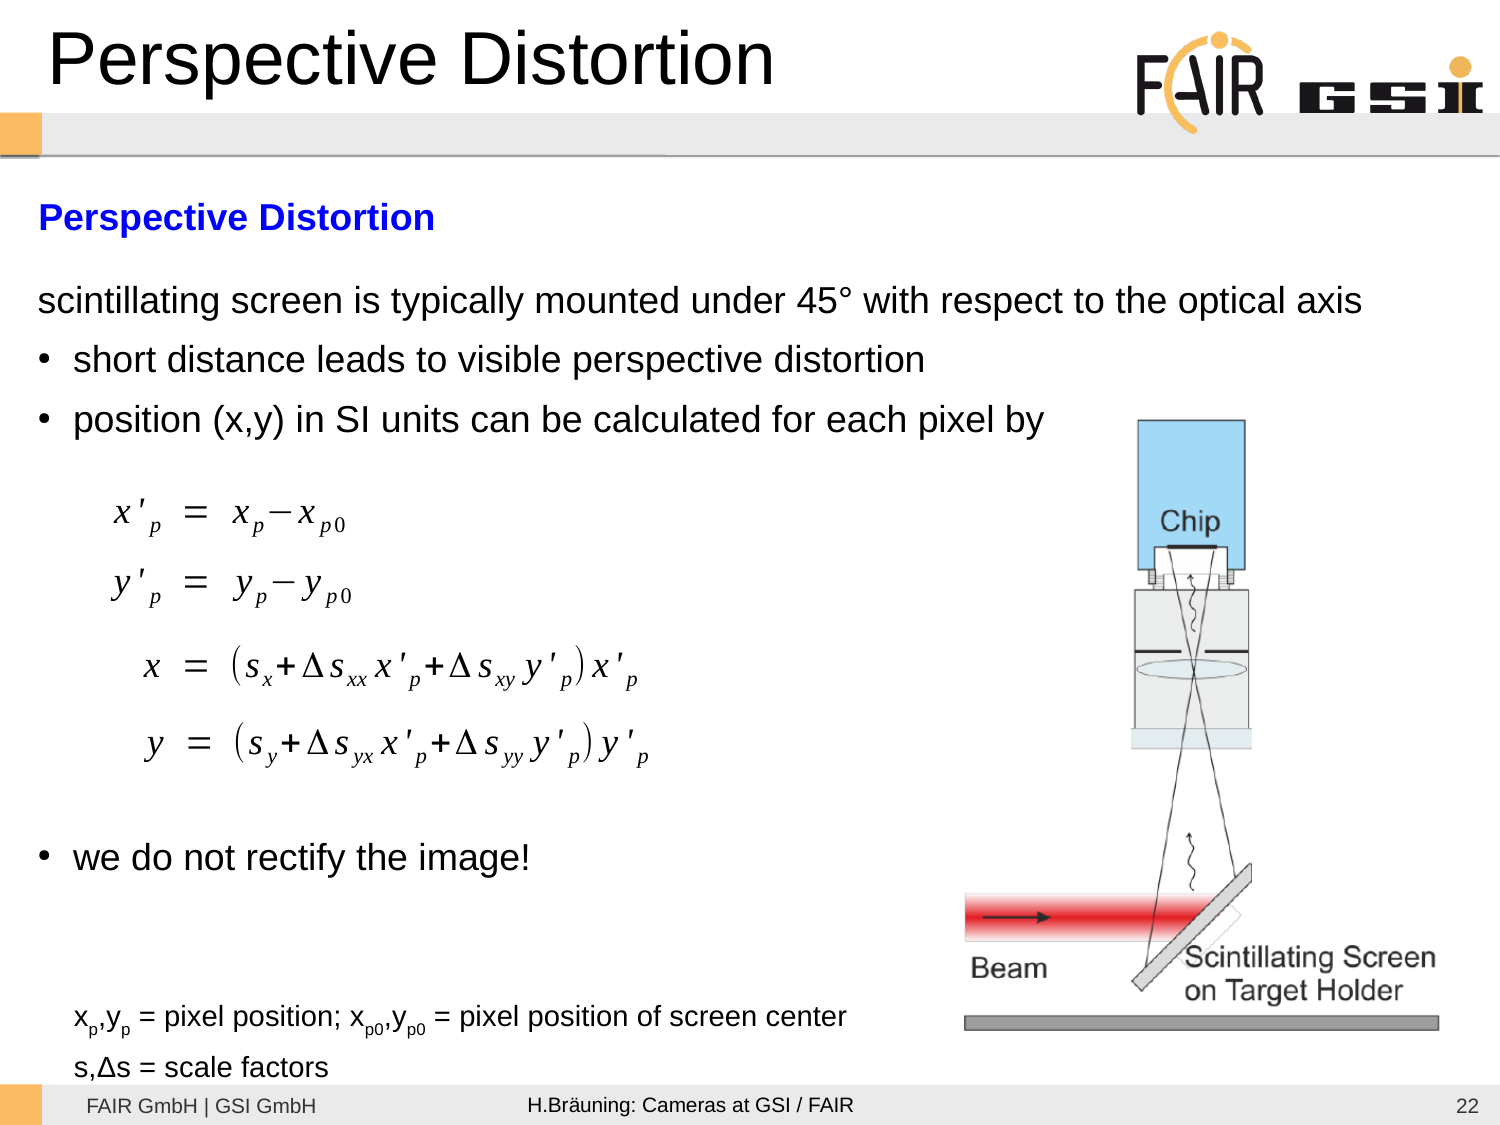

# Perspective Distortion
Perspective Distortion
scintillating screen is typically mounted under 45° with respect to the optical axis
short distance leads to visible perspective distortion
position (x,y) in SI units can be calculated for each pixel by
we do not rectify the image!
xp,yp = pixel position; xp0,yp0 = pixel position of screen center
s,Δs = scale factors
22
Harald Bräuning / GSI